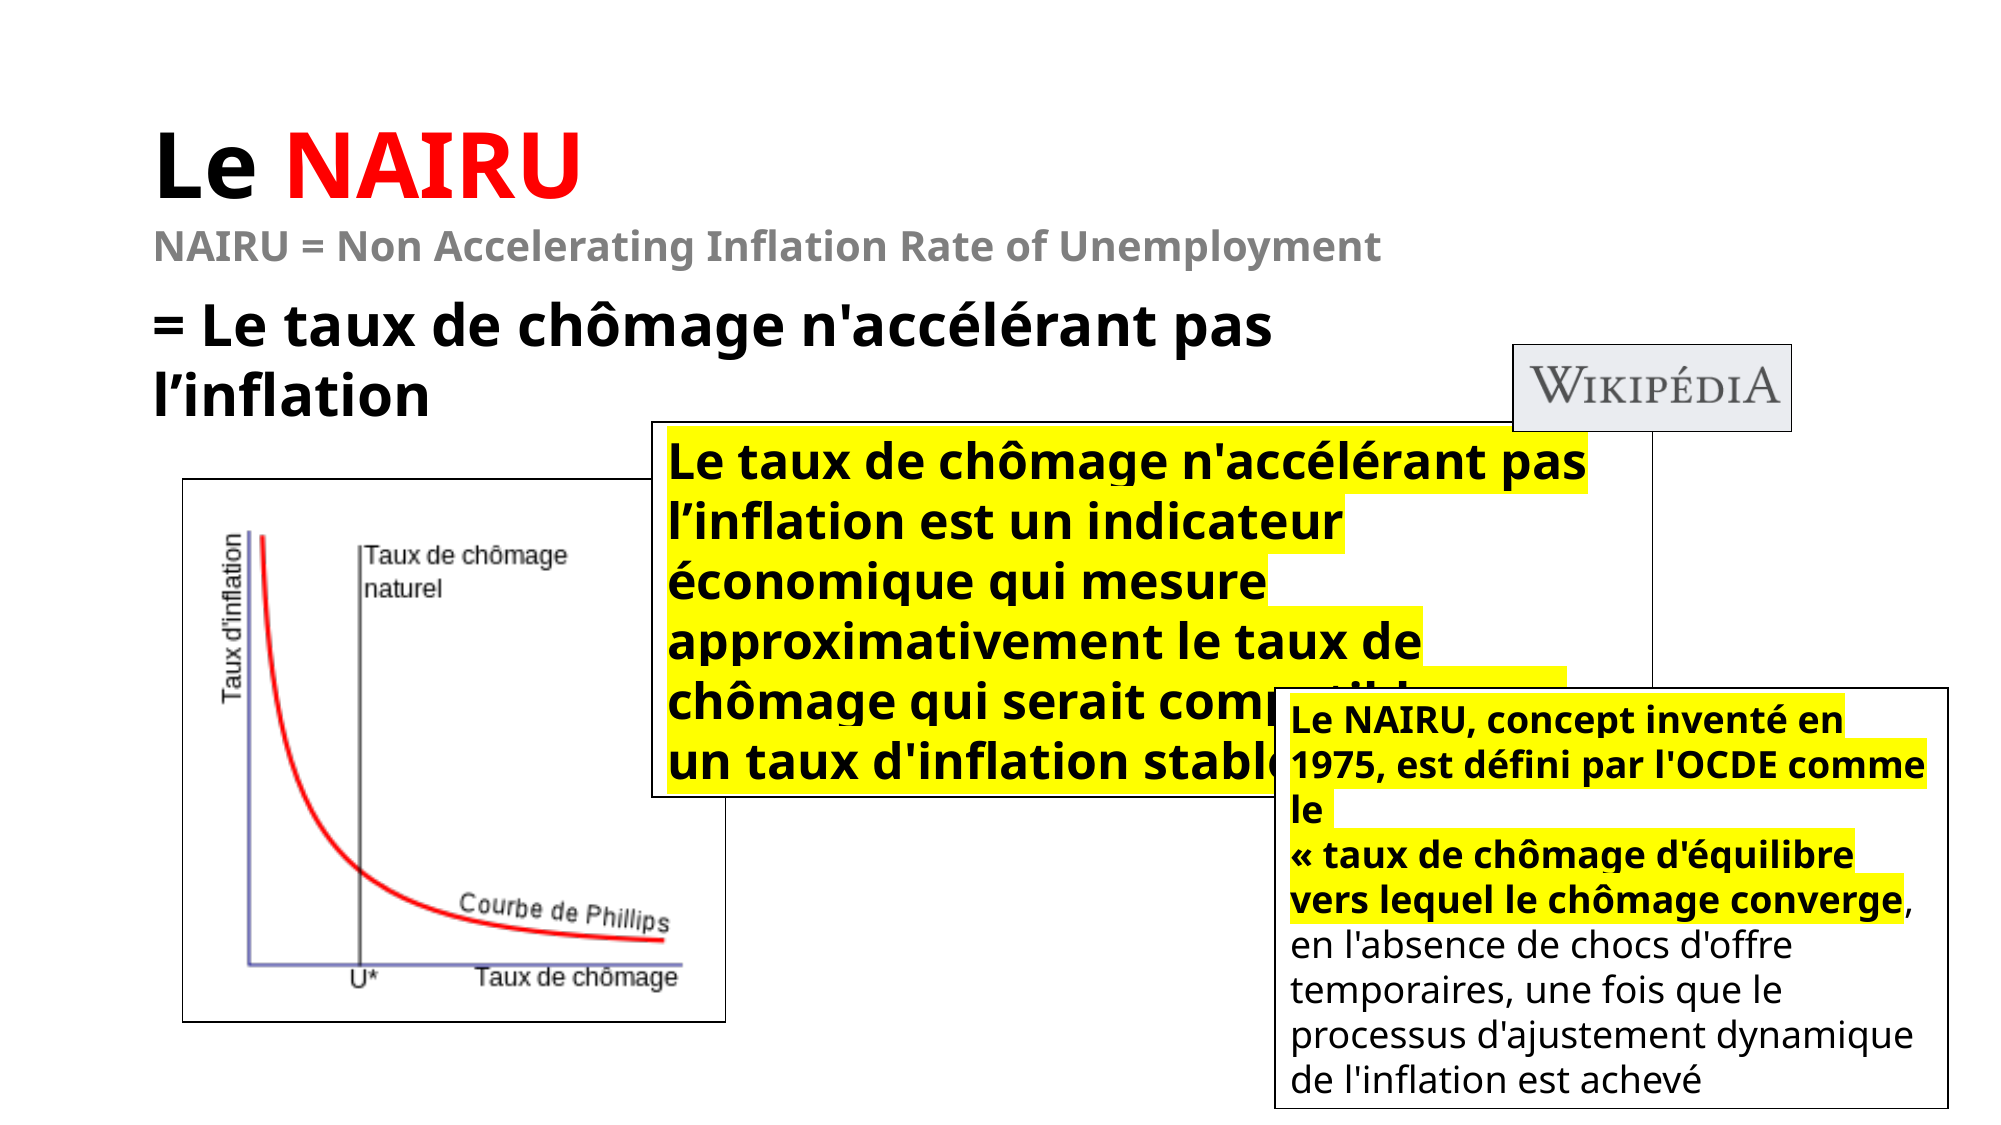

# Le NAIRU
NAIRU = Non Accelerating Inflation Rate of Unemployment
= Le taux de chômage n'accélérant pas
l’inflation
Le taux de chômage n'accélérant pas l’inflation est un indicateur économique qui mesure approximativement le taux de chômage qui serait compatible avec un taux d'inflation stable.
Le NAIRU, concept inventé en 1975, est défini par l'OCDE comme le
« taux de chômage d'équilibre vers lequel le chômage converge, en l'absence de chocs d'offre temporaires, une fois que le processus d'ajustement dynamique de l'inflation est achevé